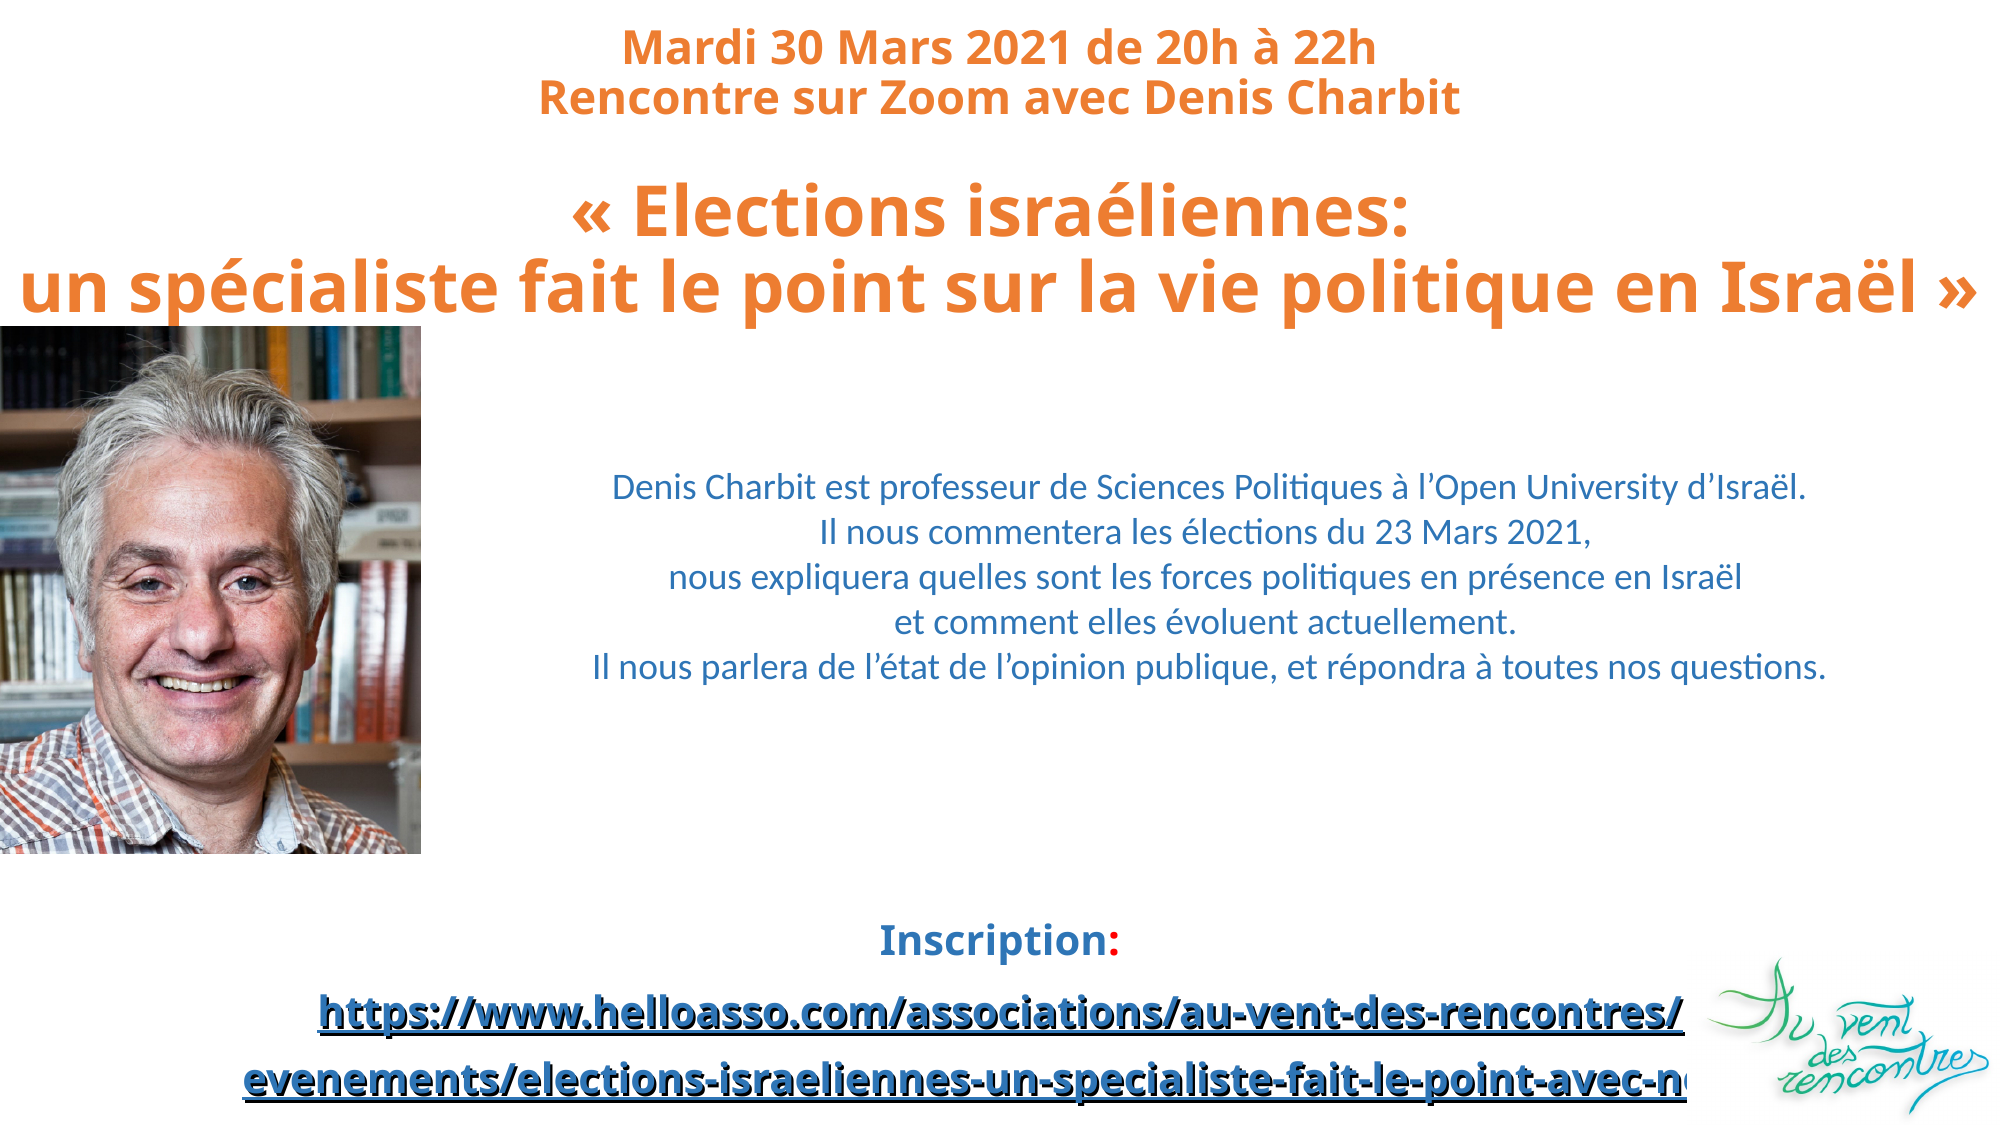

# Mardi 30 Mars 2021 de 20h à 22h Rencontre sur Zoom avec Denis Charbit « Elections israéliennes: un spécialiste fait le point sur la vie politique en Israël »
Denis Charbit est professeur de Sciences Politiques à l’Open University d’Israël.
Il nous commentera les élections du 23 Mars 2021,
 nous expliquera quelles sont les forces politiques en présence en Israël
et comment elles évoluent actuellement.
Il nous parlera de l’état de l’opinion publique, et répondra à toutes nos questions.
Inscription:
https://www.helloasso.com/associations/au-vent-des-rencontres/
evenements/elections-israeliennes-un-specialiste-fait-le-point-avec-nous